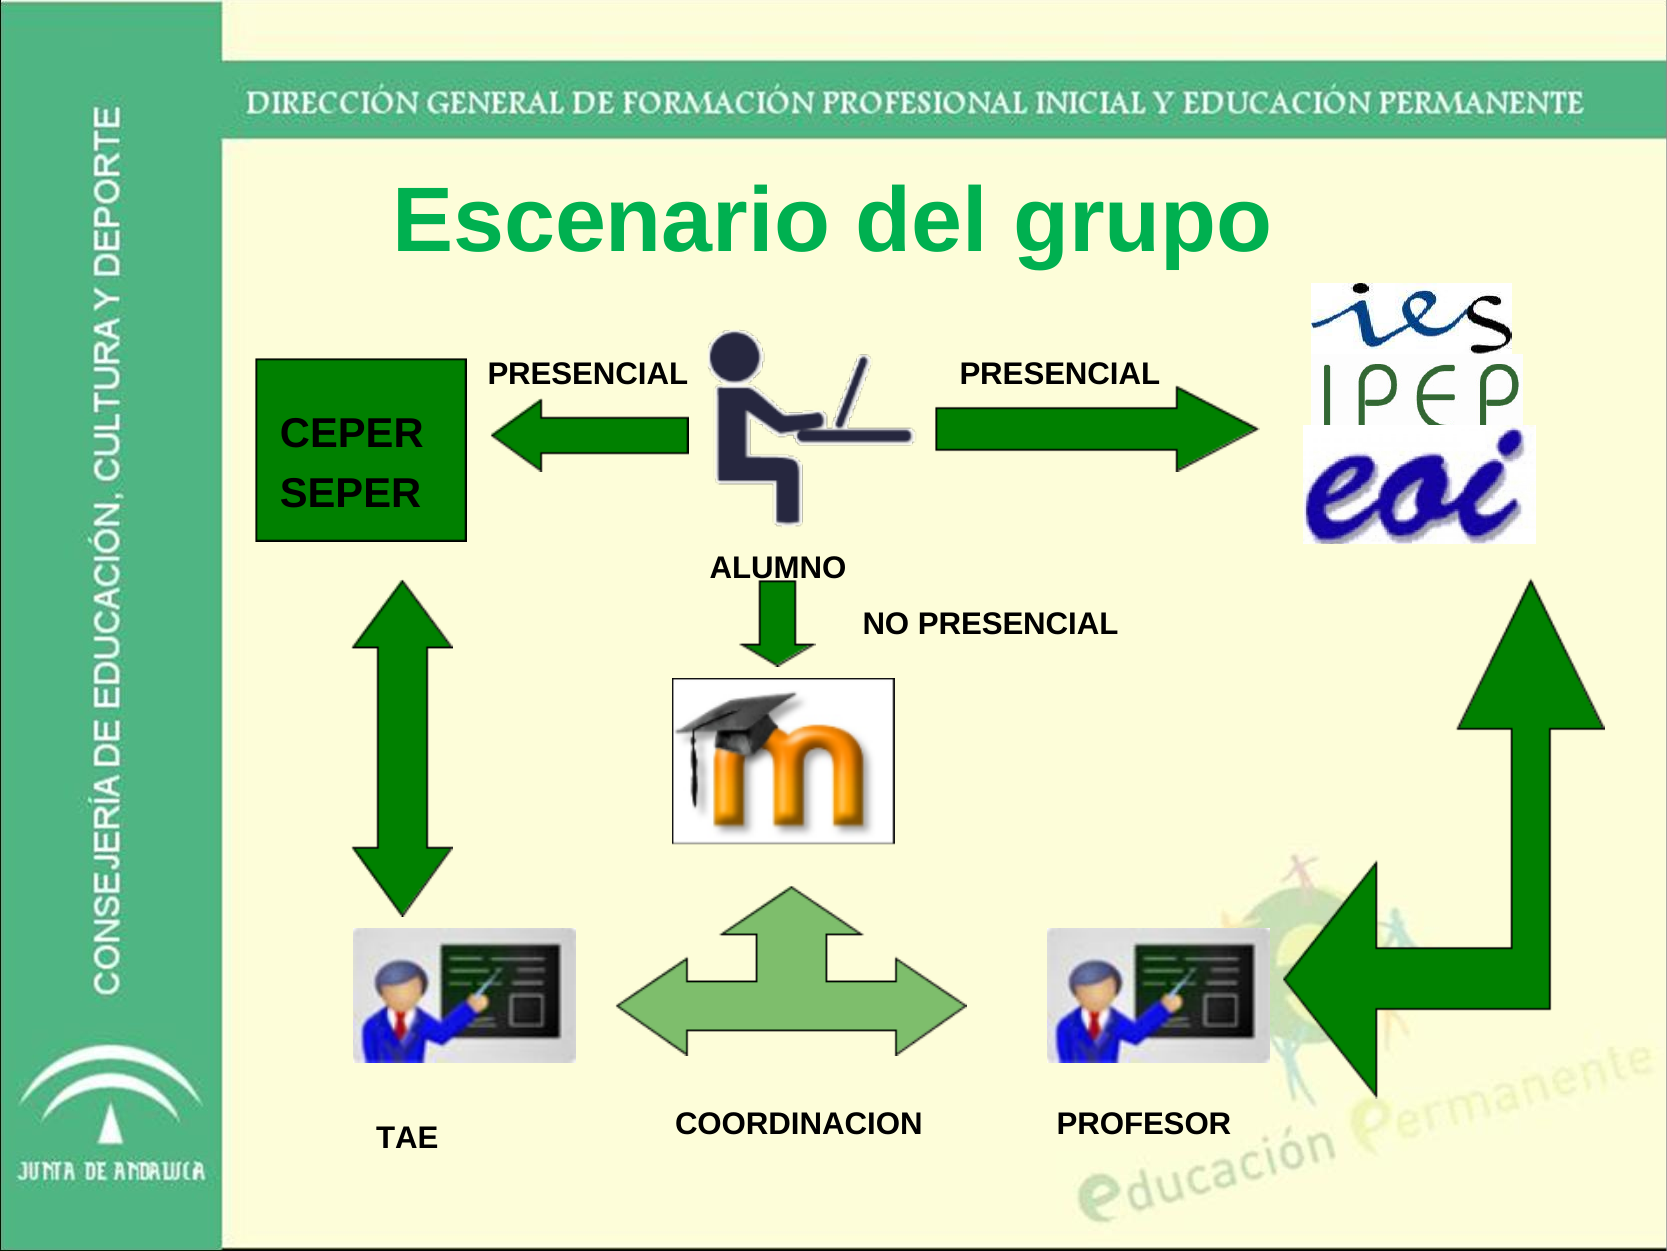

# Escenario del grupo
PRESENCIAL
PRESENCIAL
CEPER
SEPER
ALUMNO
NO PRESENCIAL
COORDINACION
PROFESOR
TAE